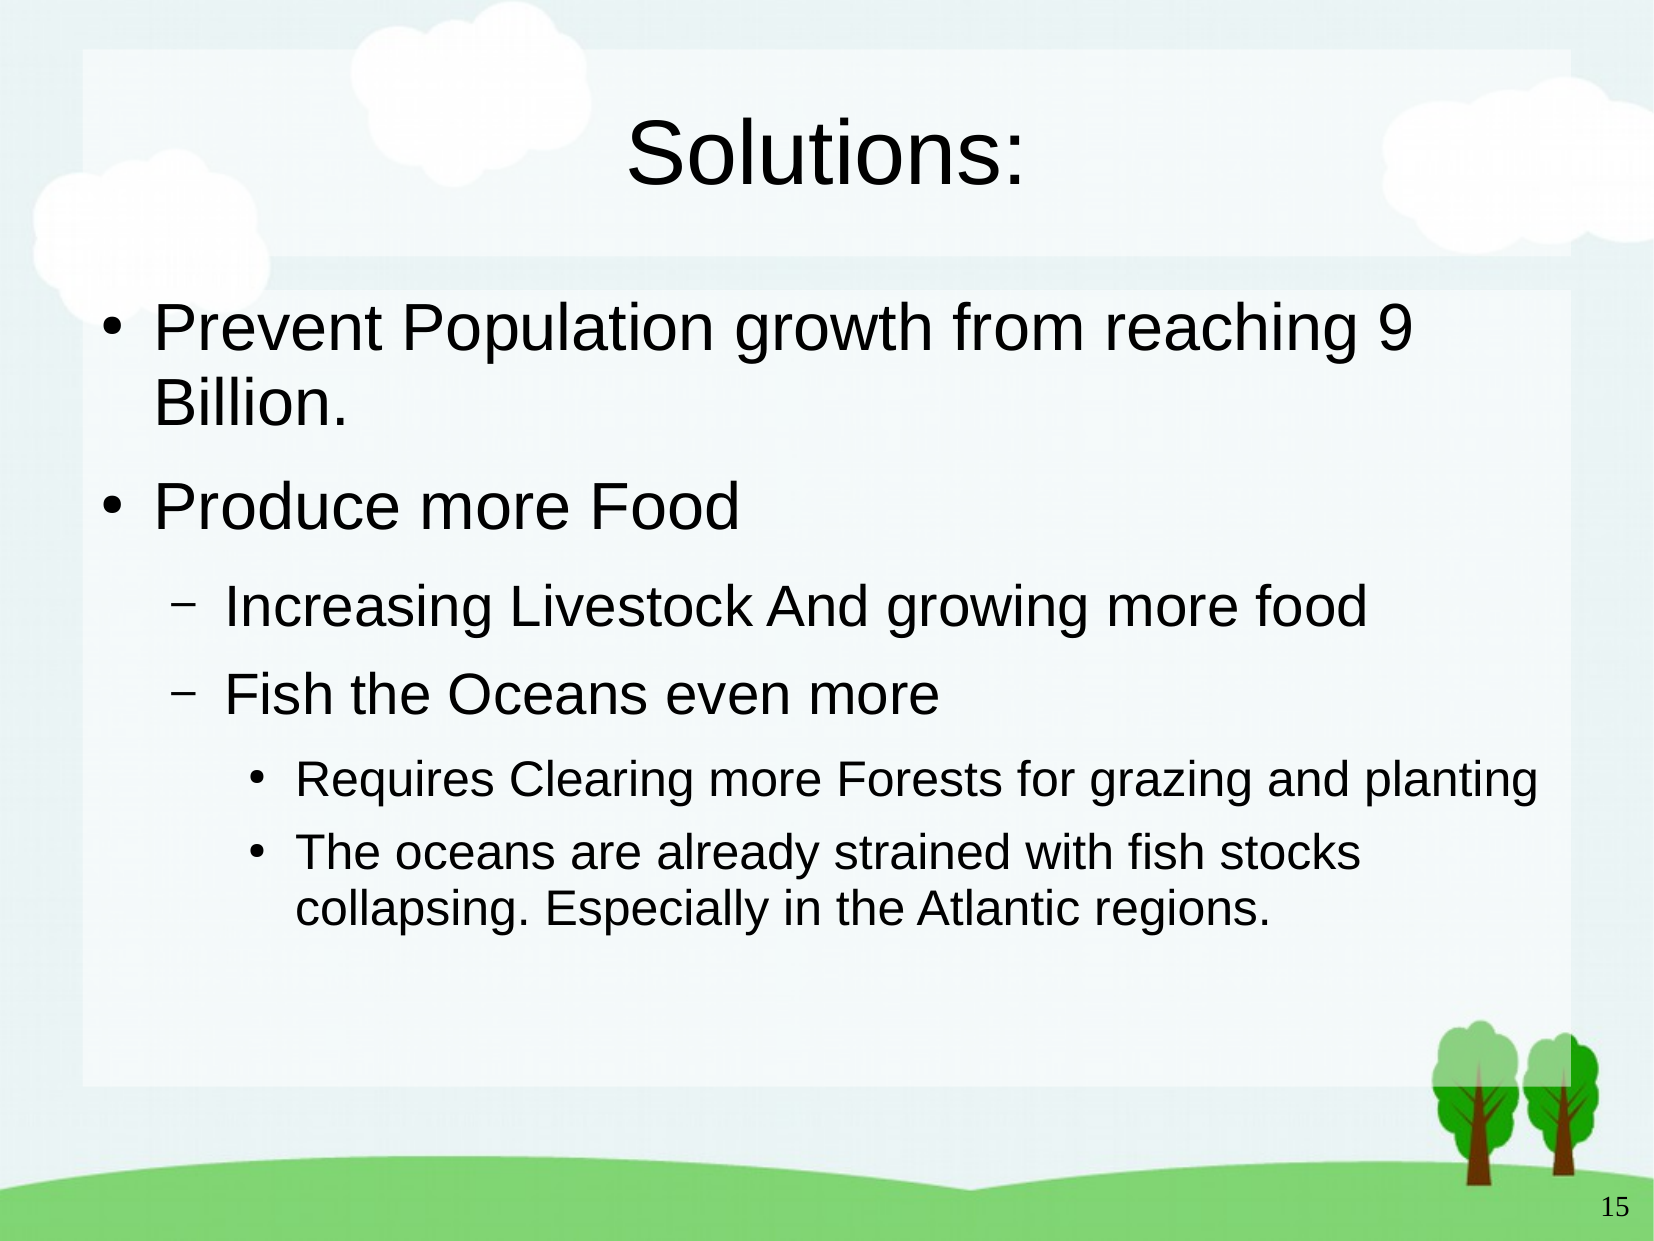

# Solutions:
Prevent Population growth from reaching 9 Billion.
Produce more Food
Increasing Livestock And growing more food
Fish the Oceans even more
Requires Clearing more Forests for grazing and planting
The oceans are already strained with fish stocks collapsing. Especially in the Atlantic regions.
15